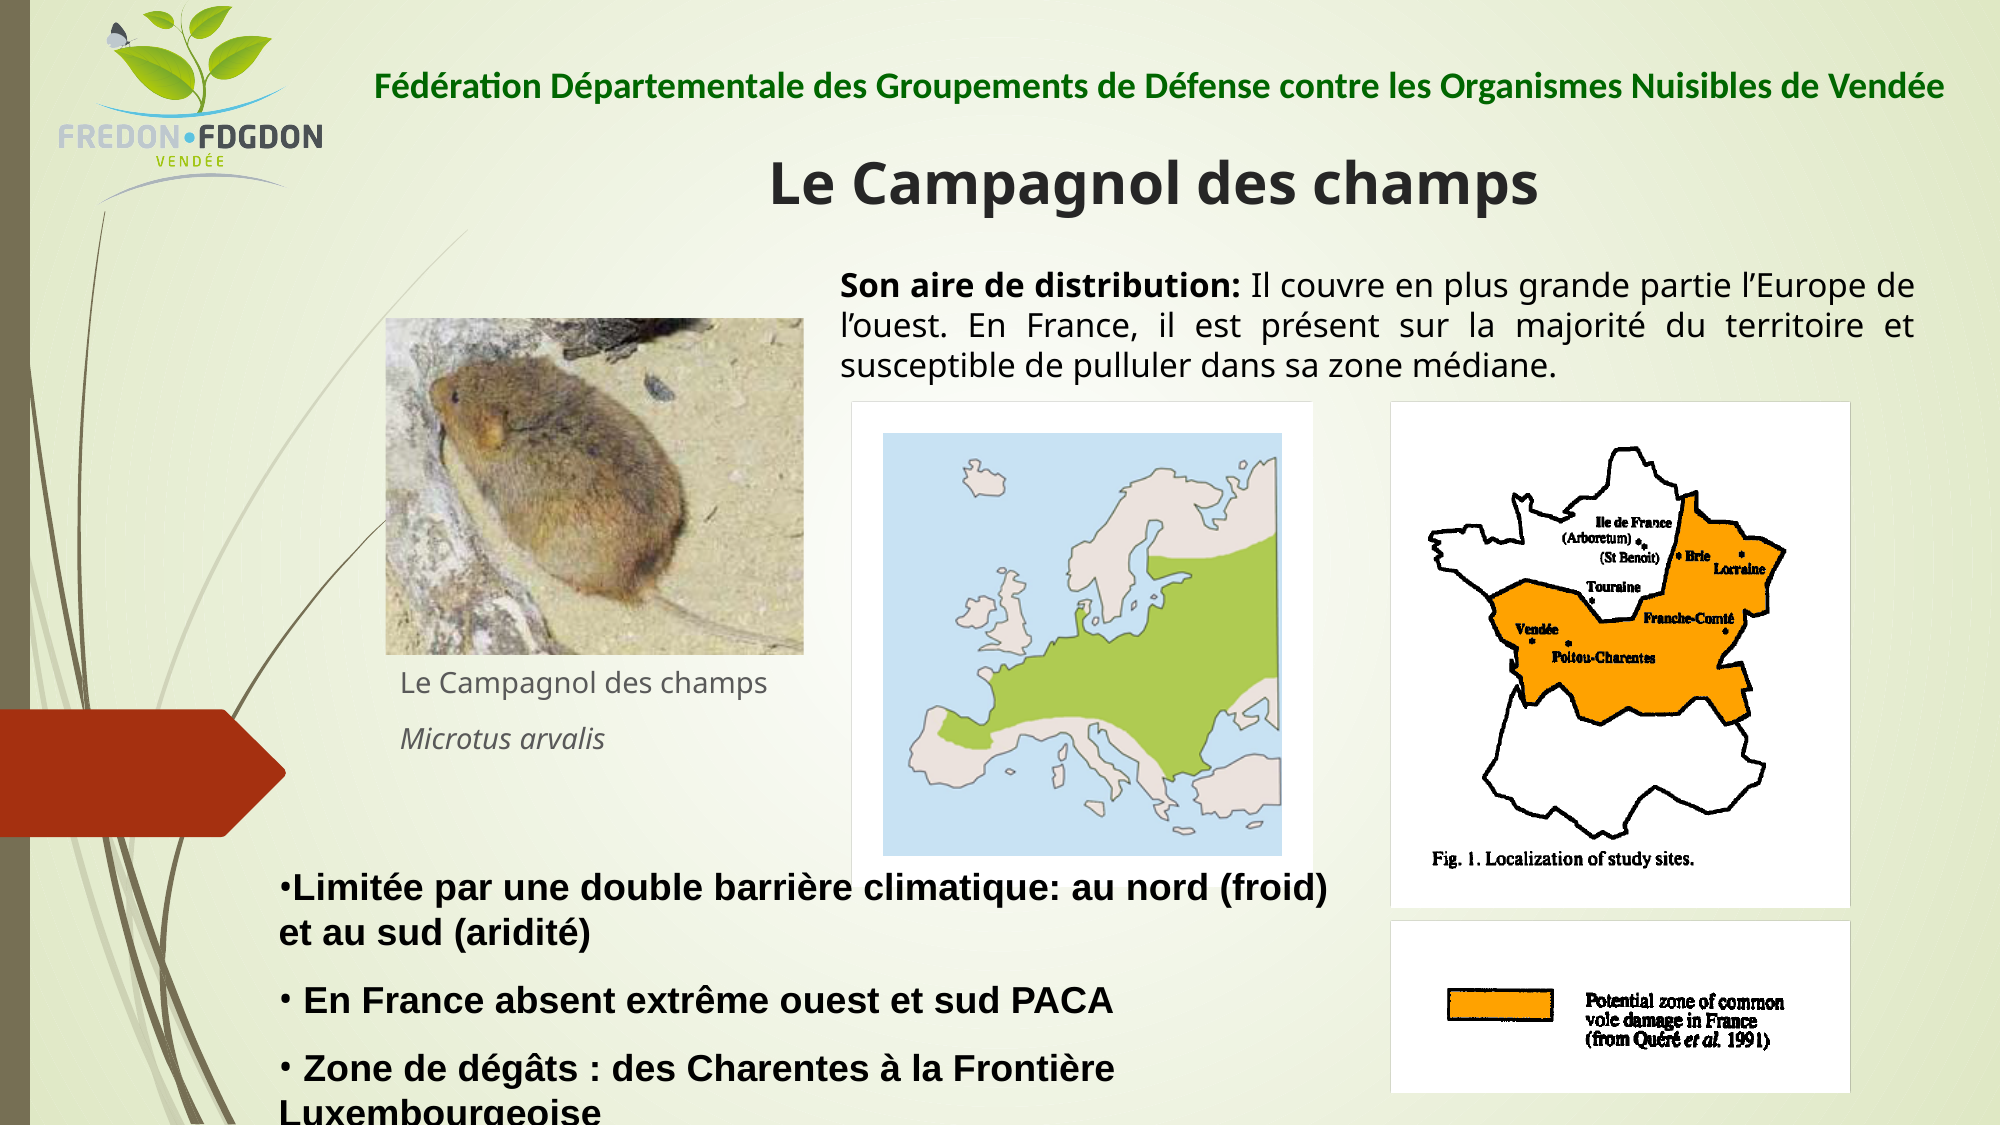

Fédération Départementale des Groupements de Défense contre les Organismes Nuisibles de Vendée
Le Campagnol des champs
Son aire de distribution: Il couvre en plus grande partie l’Europe de l’ouest. En France, il est présent sur la majorité du territoire et susceptible de pulluler dans sa zone médiane.
# Le Campagnol des champs
Microtus arvalis
Limitée par une double barrière climatique: au nord (froid) et au sud (aridité)
 En France absent extrême ouest et sud PACA
 Zone de dégâts : des Charentes à la Frontière Luxembourgeoise